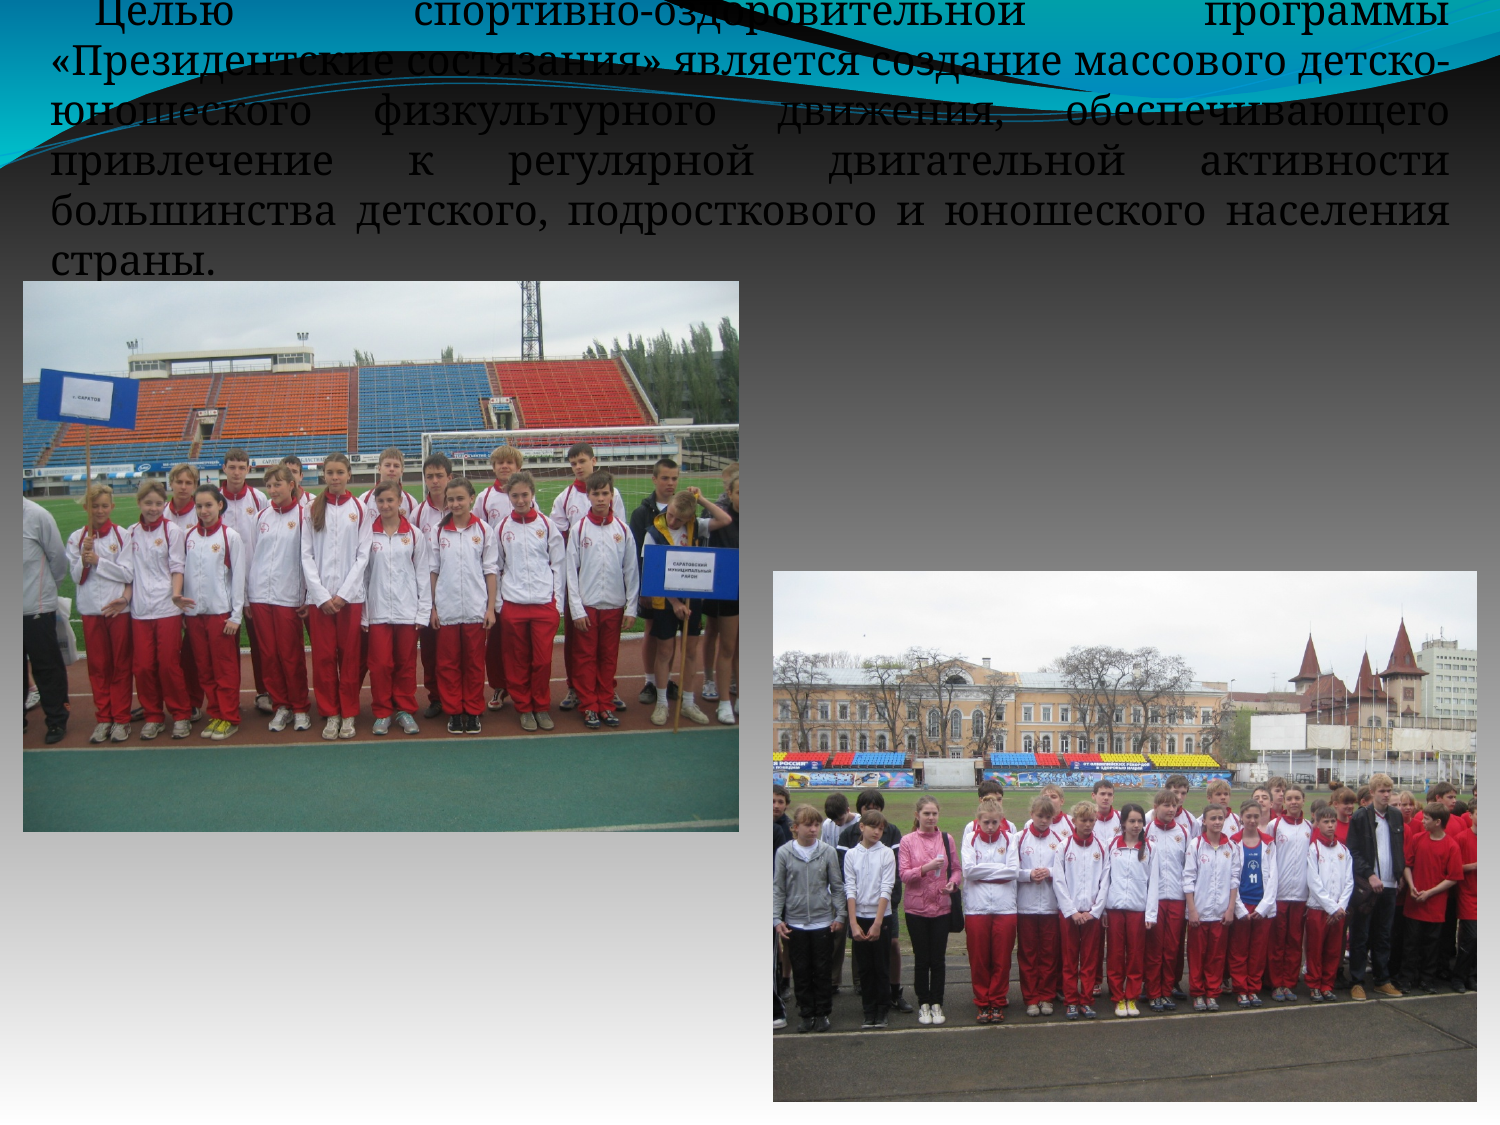

Целью спортивно-оздоровительной программы «Президентские состязания» является создание массового детско-юношеского физкультурного движения, обеспечивающего привлечение к регулярной двигательной активности большинства детского, подросткового и юношеского населения страны.